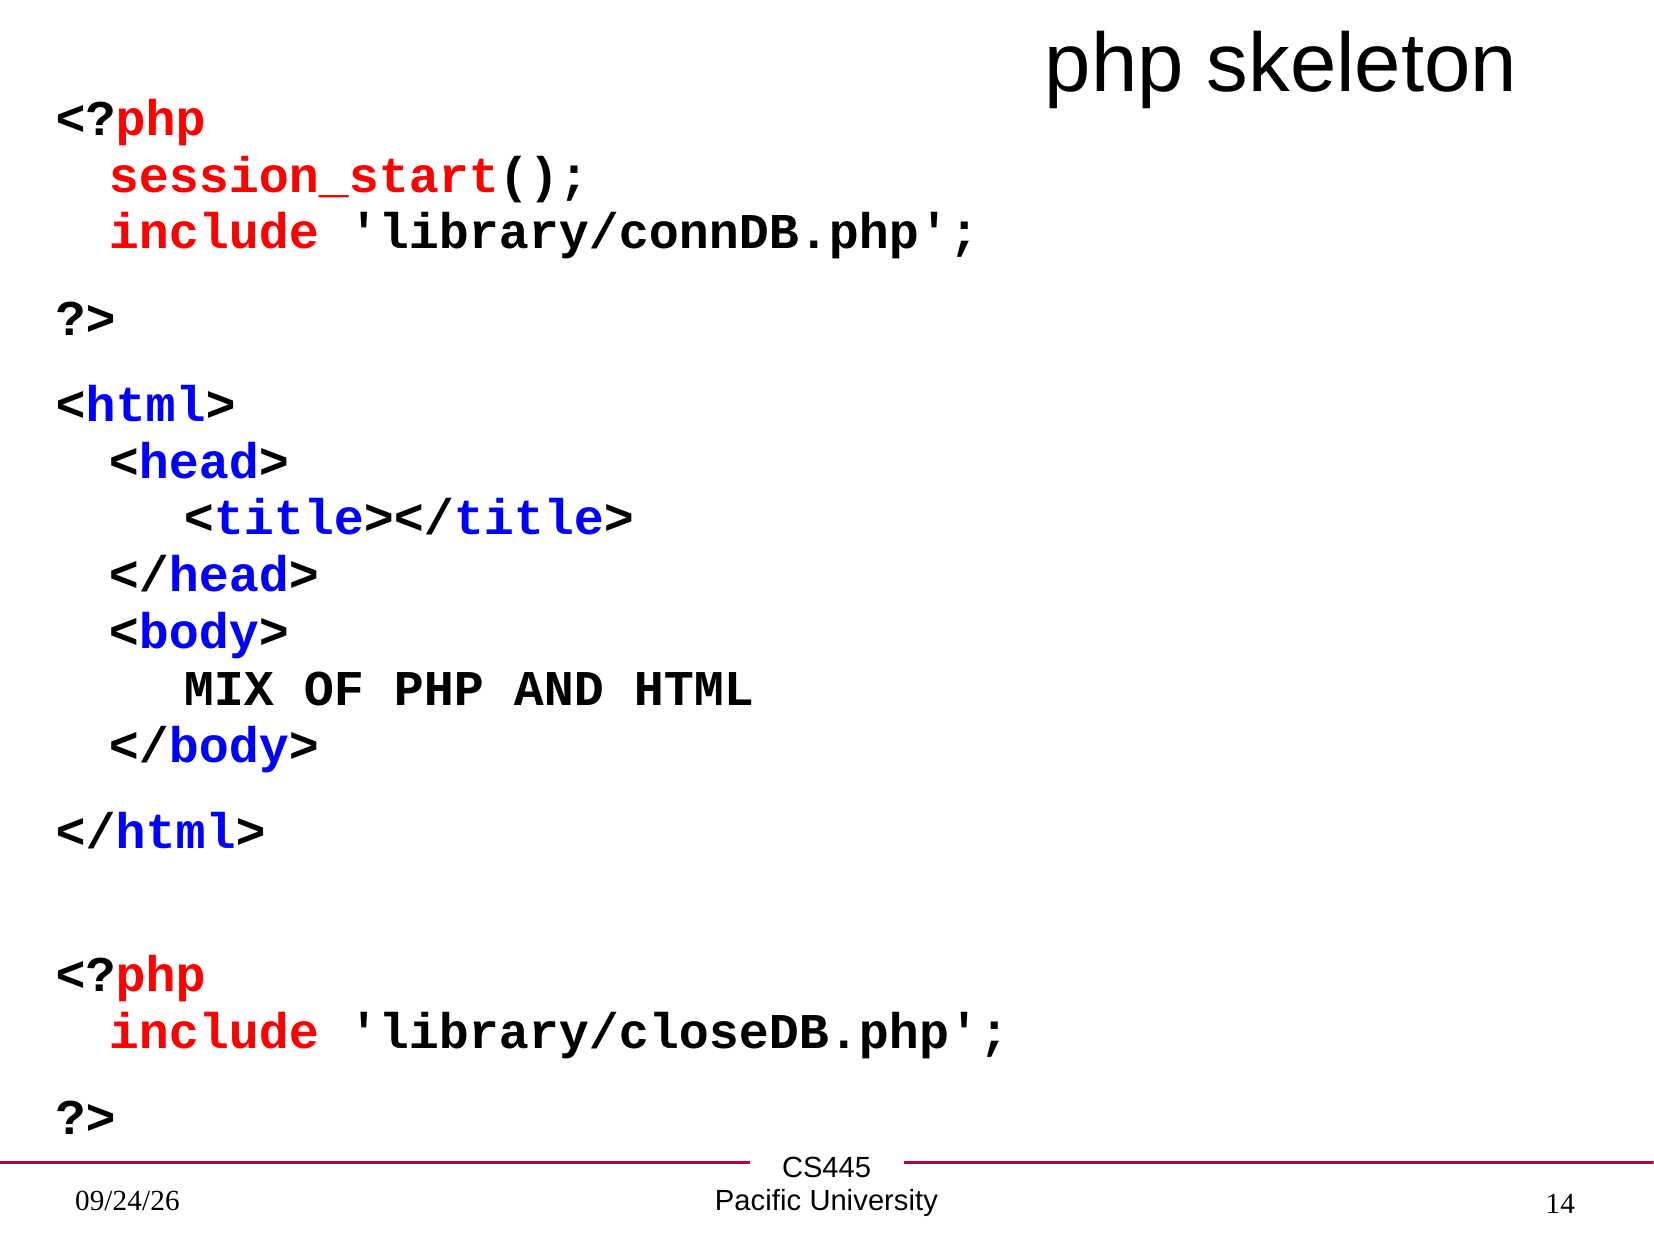

# php skeleton
<?php
session_start();
include 'library/connDB.php';
?>
<html>
<head>
	<title></title>
</head>
<body>
	MIX OF PHP AND HTML
</body>
</html>
<?php
include 'library/closeDB.php';
?>